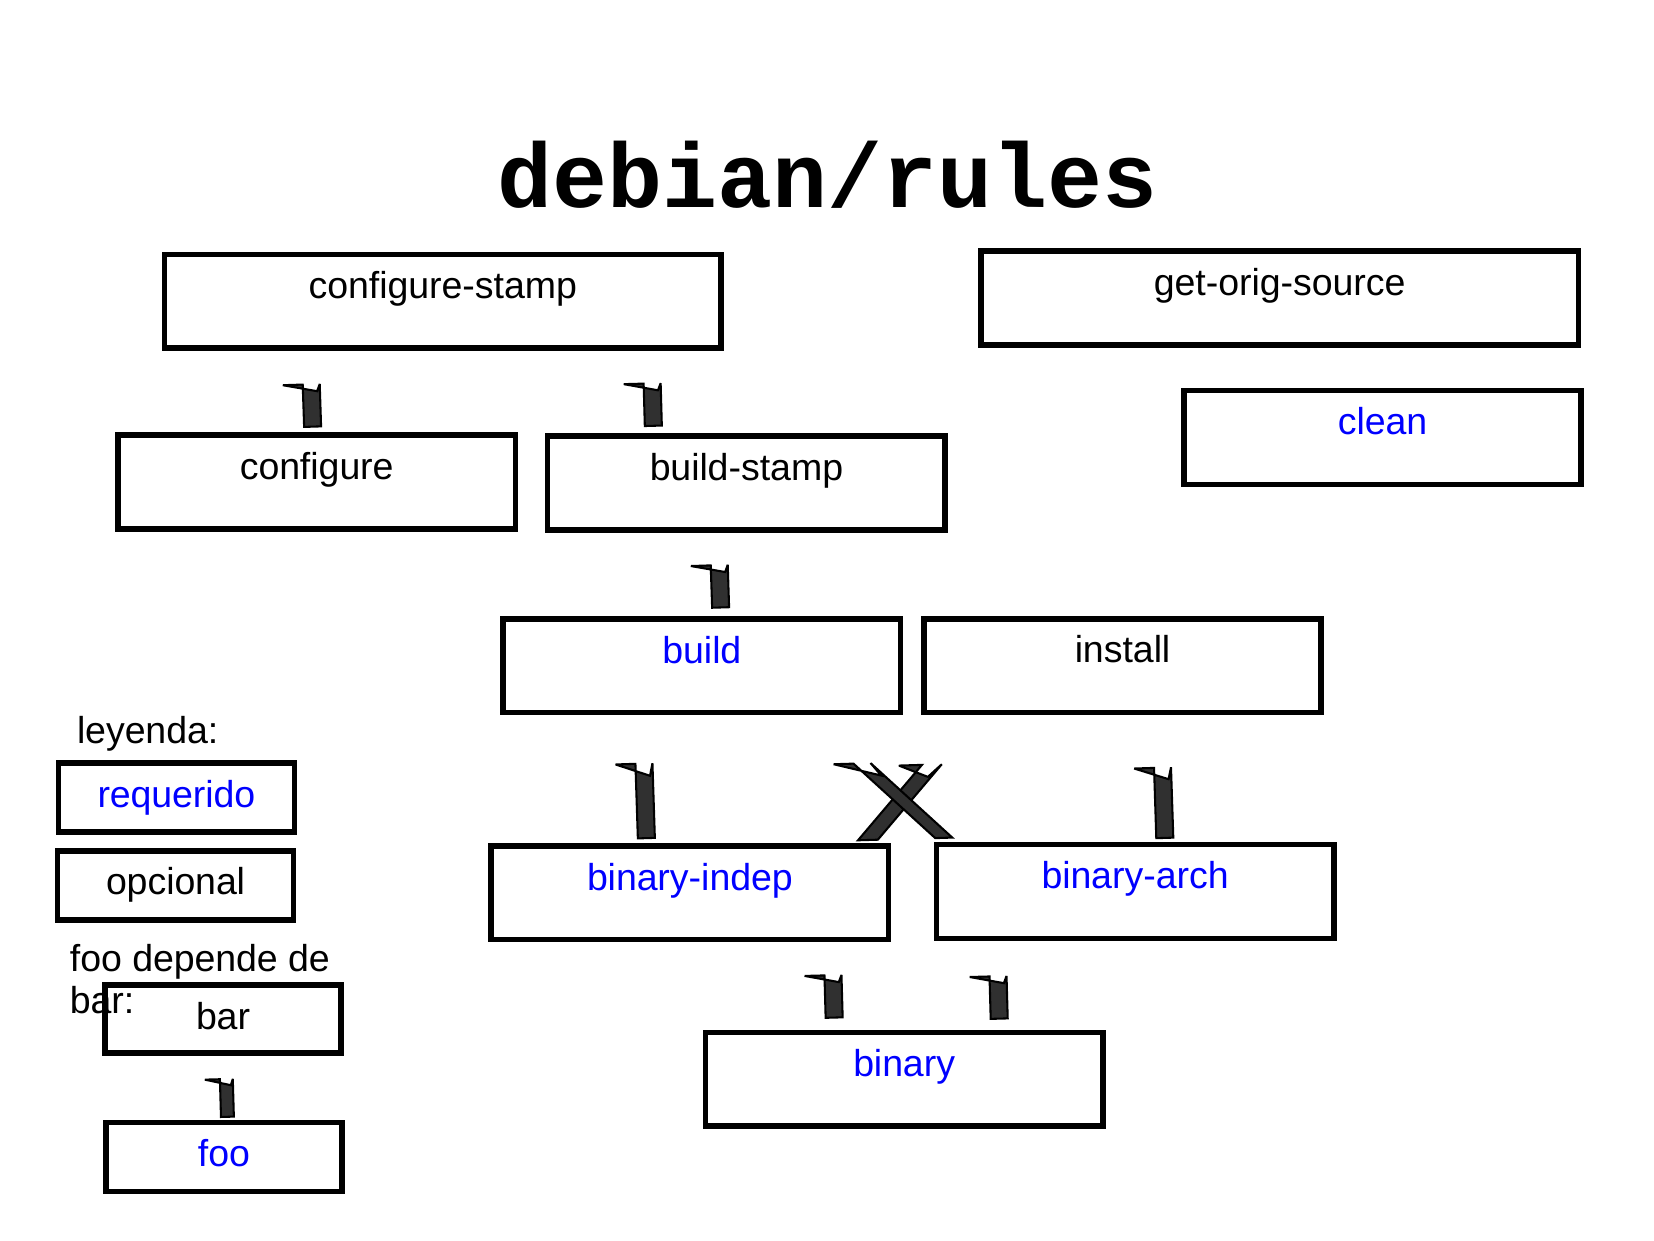

debian/rules
get-orig-source
configure-stamp
clean
configure
build-stamp
install
build
leyenda:
requerido
binary-arch
binary-indep
opcional
foo depende de bar:
bar
binary
foo